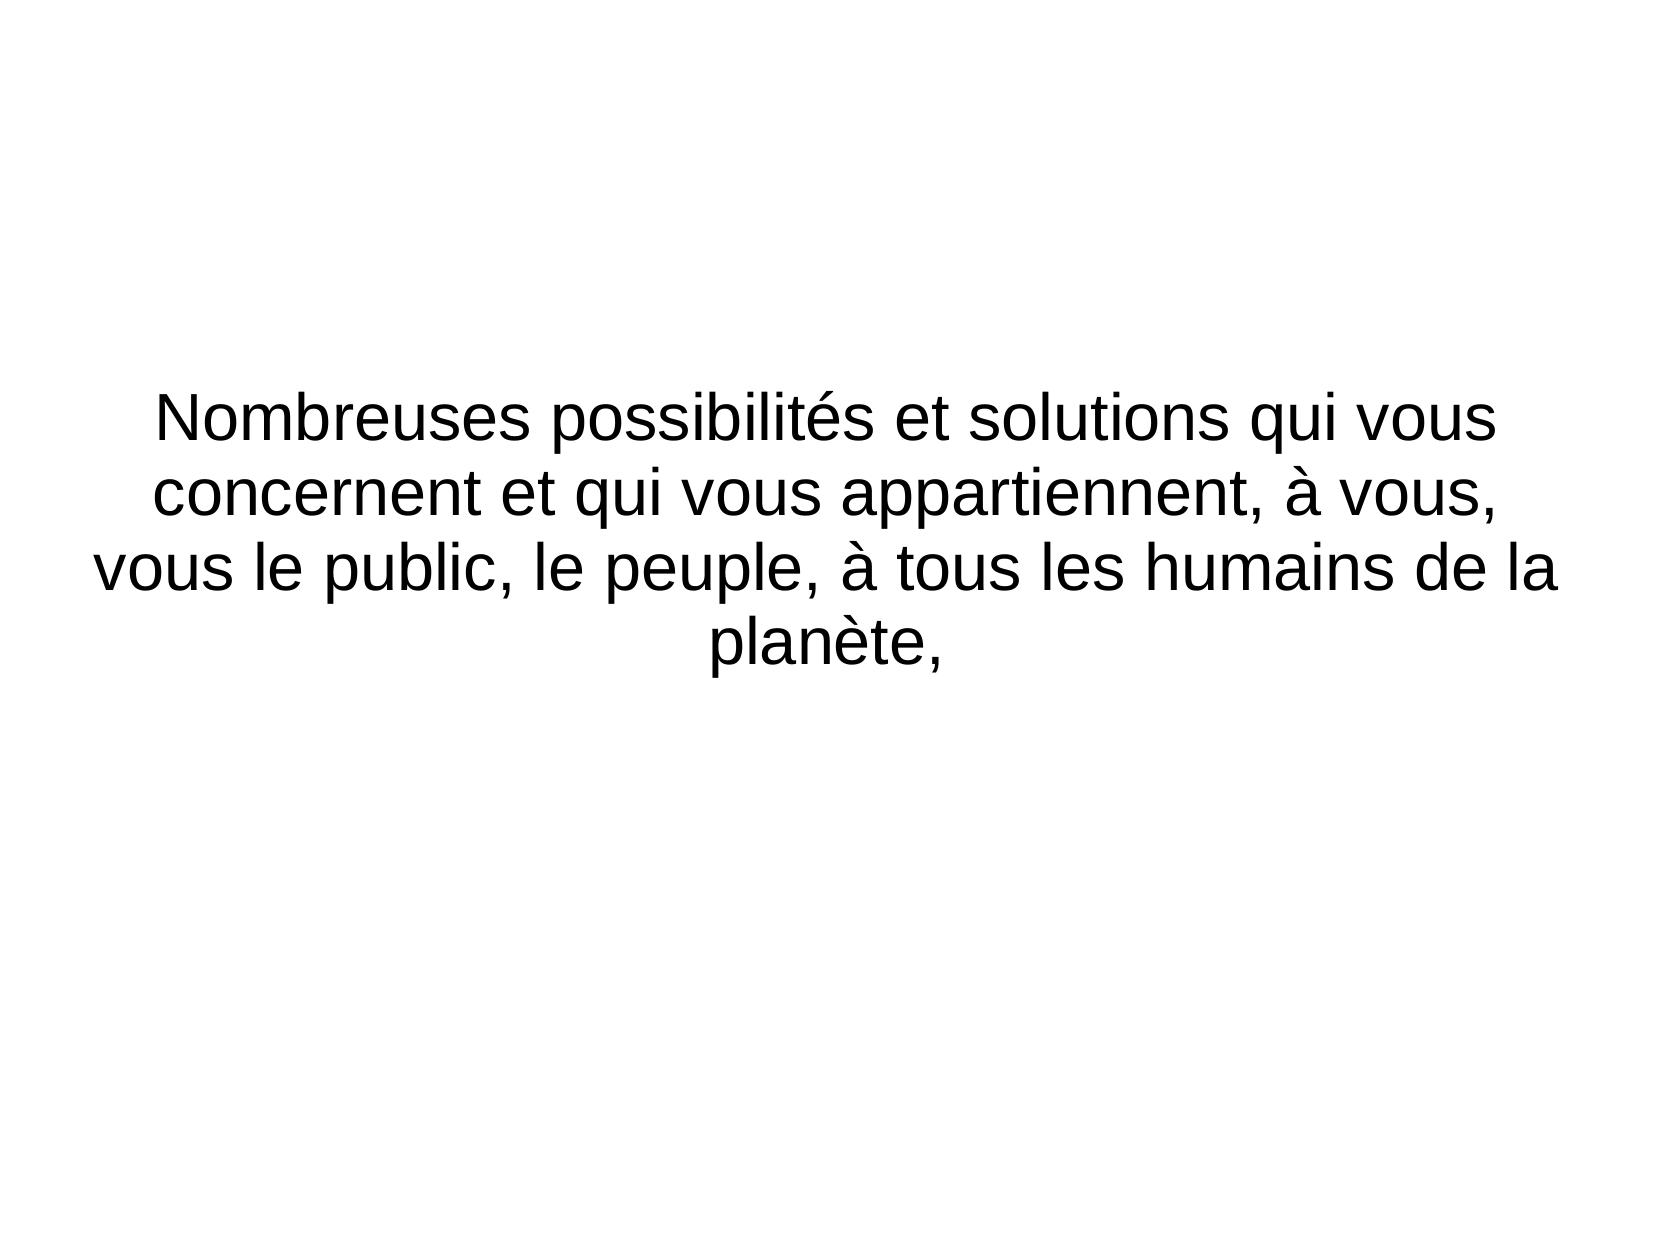

# Nombreuses possibilités et solutions qui vous concernent et qui vous appartiennent, à vous, vous le public, le peuple, à tous les humains de la planète,